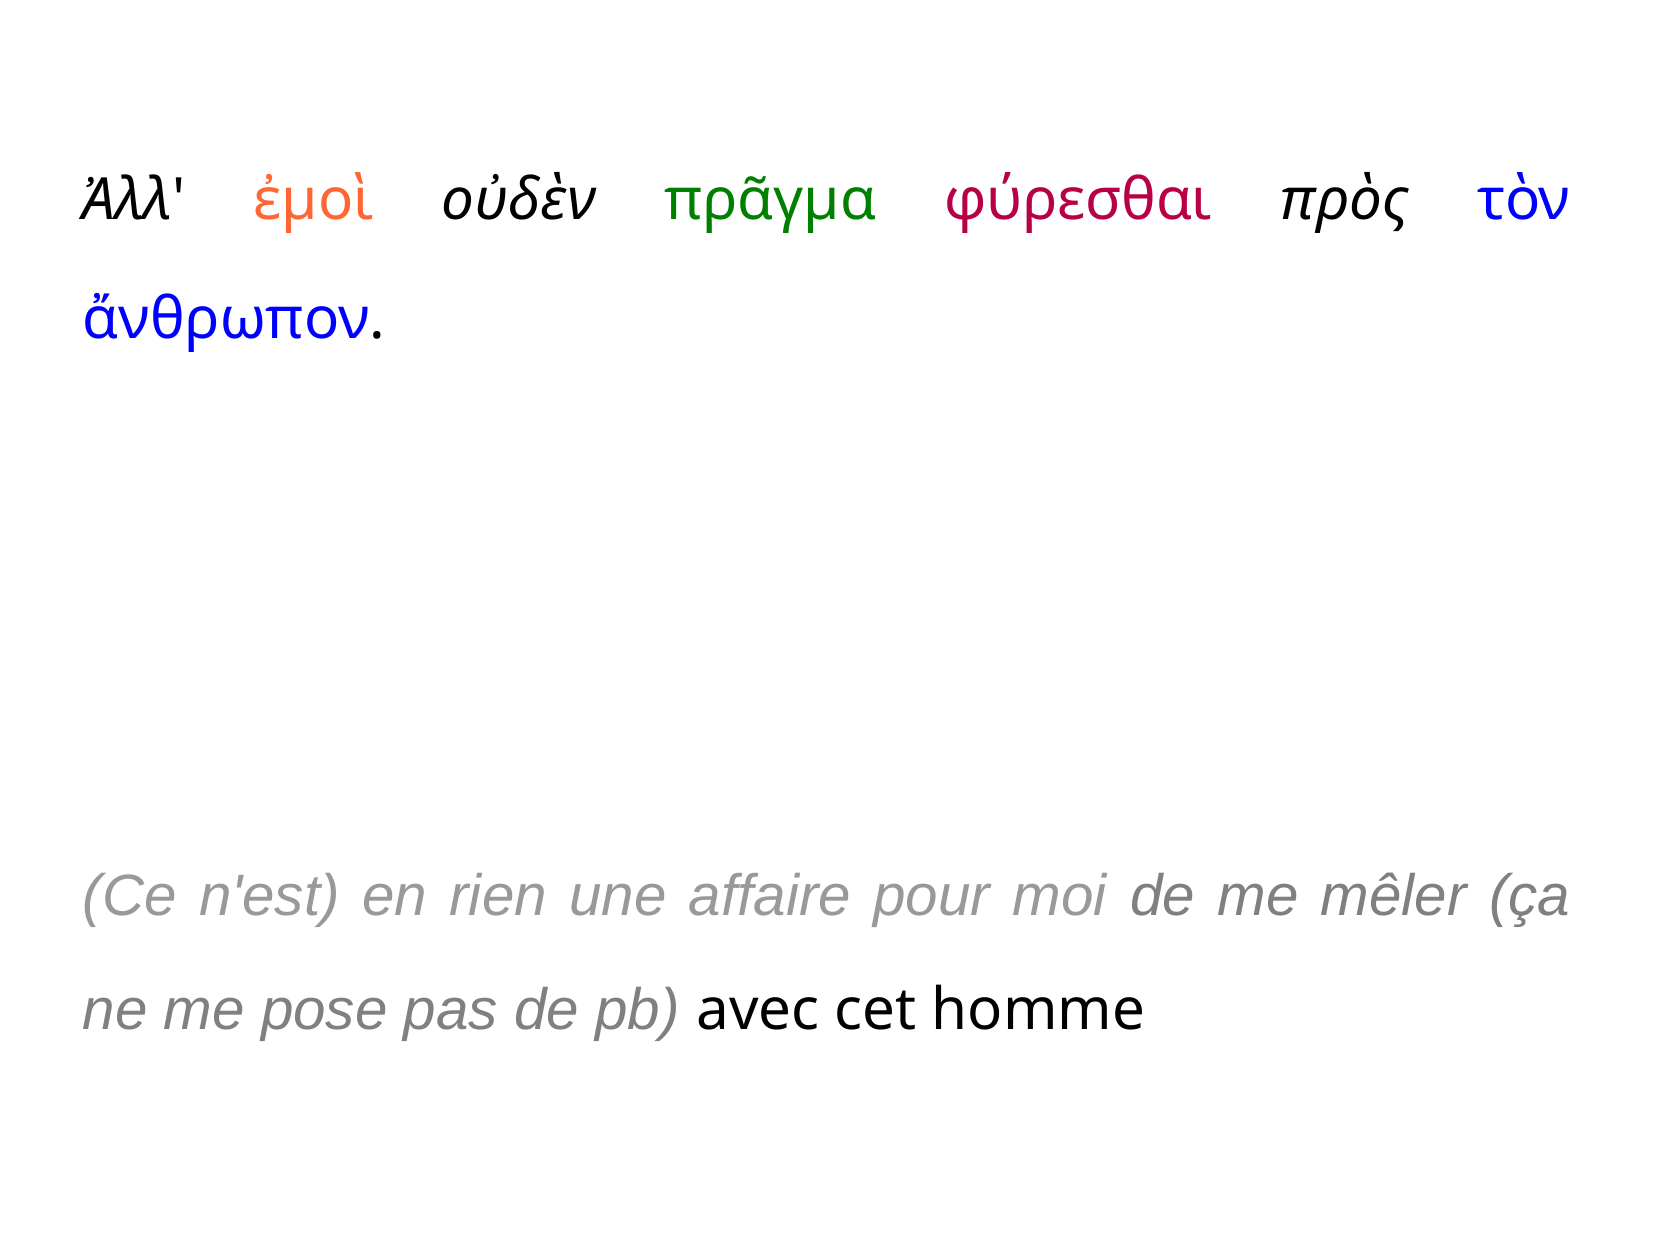

# Ἀλλ' ἐμοὶ οὐδὲν πρᾶγμα φύρεσθαι πρὸς τὸν ἄνθρωπον.
(Ce n'est) en rien une affaire pour moi de me mêler (ça ne me pose pas de pb) avec cet homme